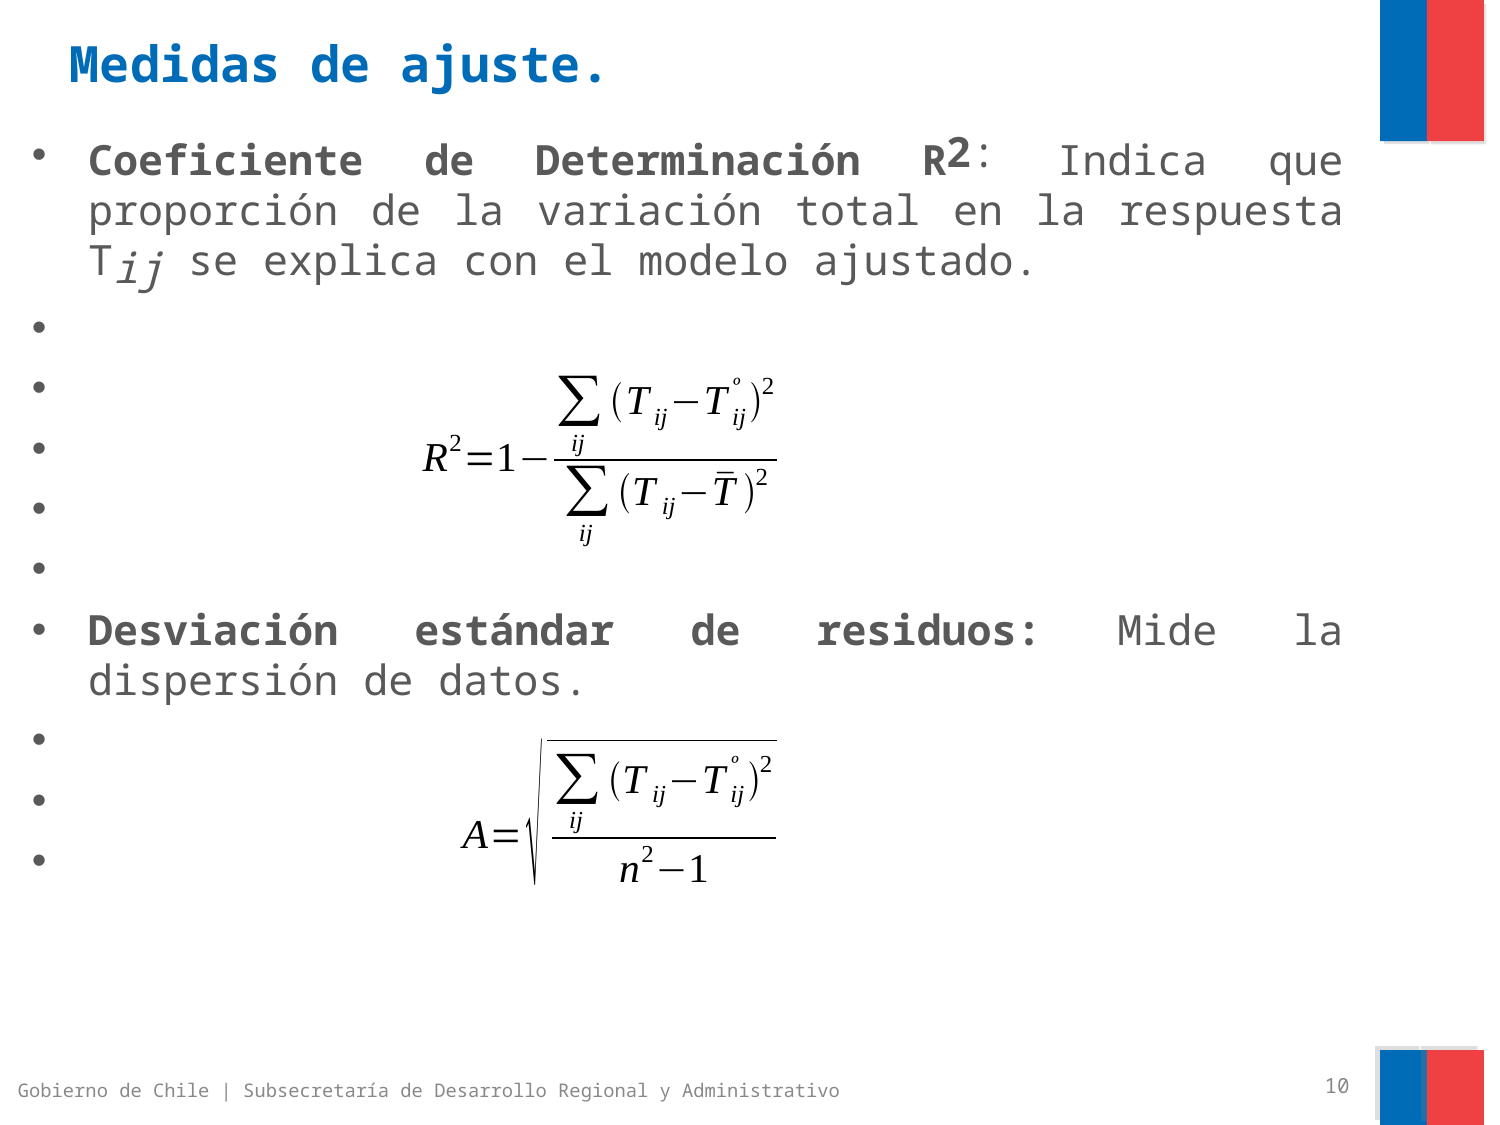

# Medidas de ajuste.
Coeficiente de Determinación R2: Indica que proporción de la variación total en la respuesta Tij se explica con el modelo ajustado.
Desviación estándar de residuos: Mide la dispersión de datos.
Gobierno de Chile | Subsecretaría de Desarrollo Regional y Administrativo